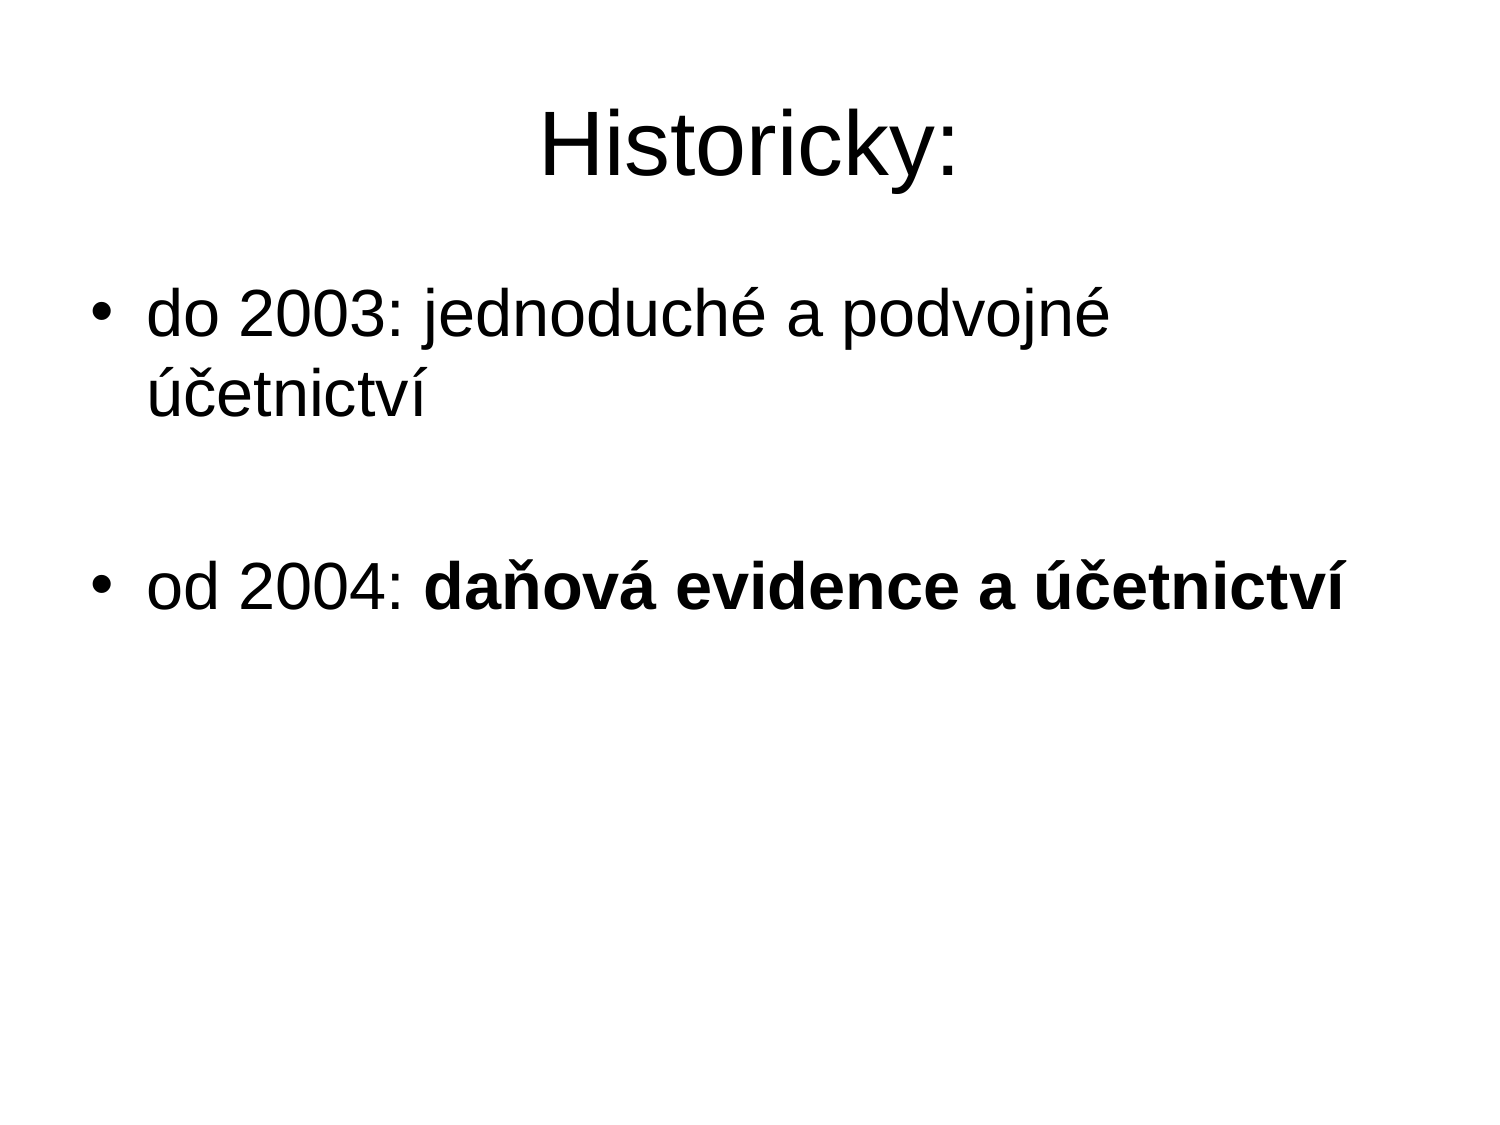

# Historicky:
do 2003: jednoduché a podvojné účetnictví
od 2004: daňová evidence a účetnictví